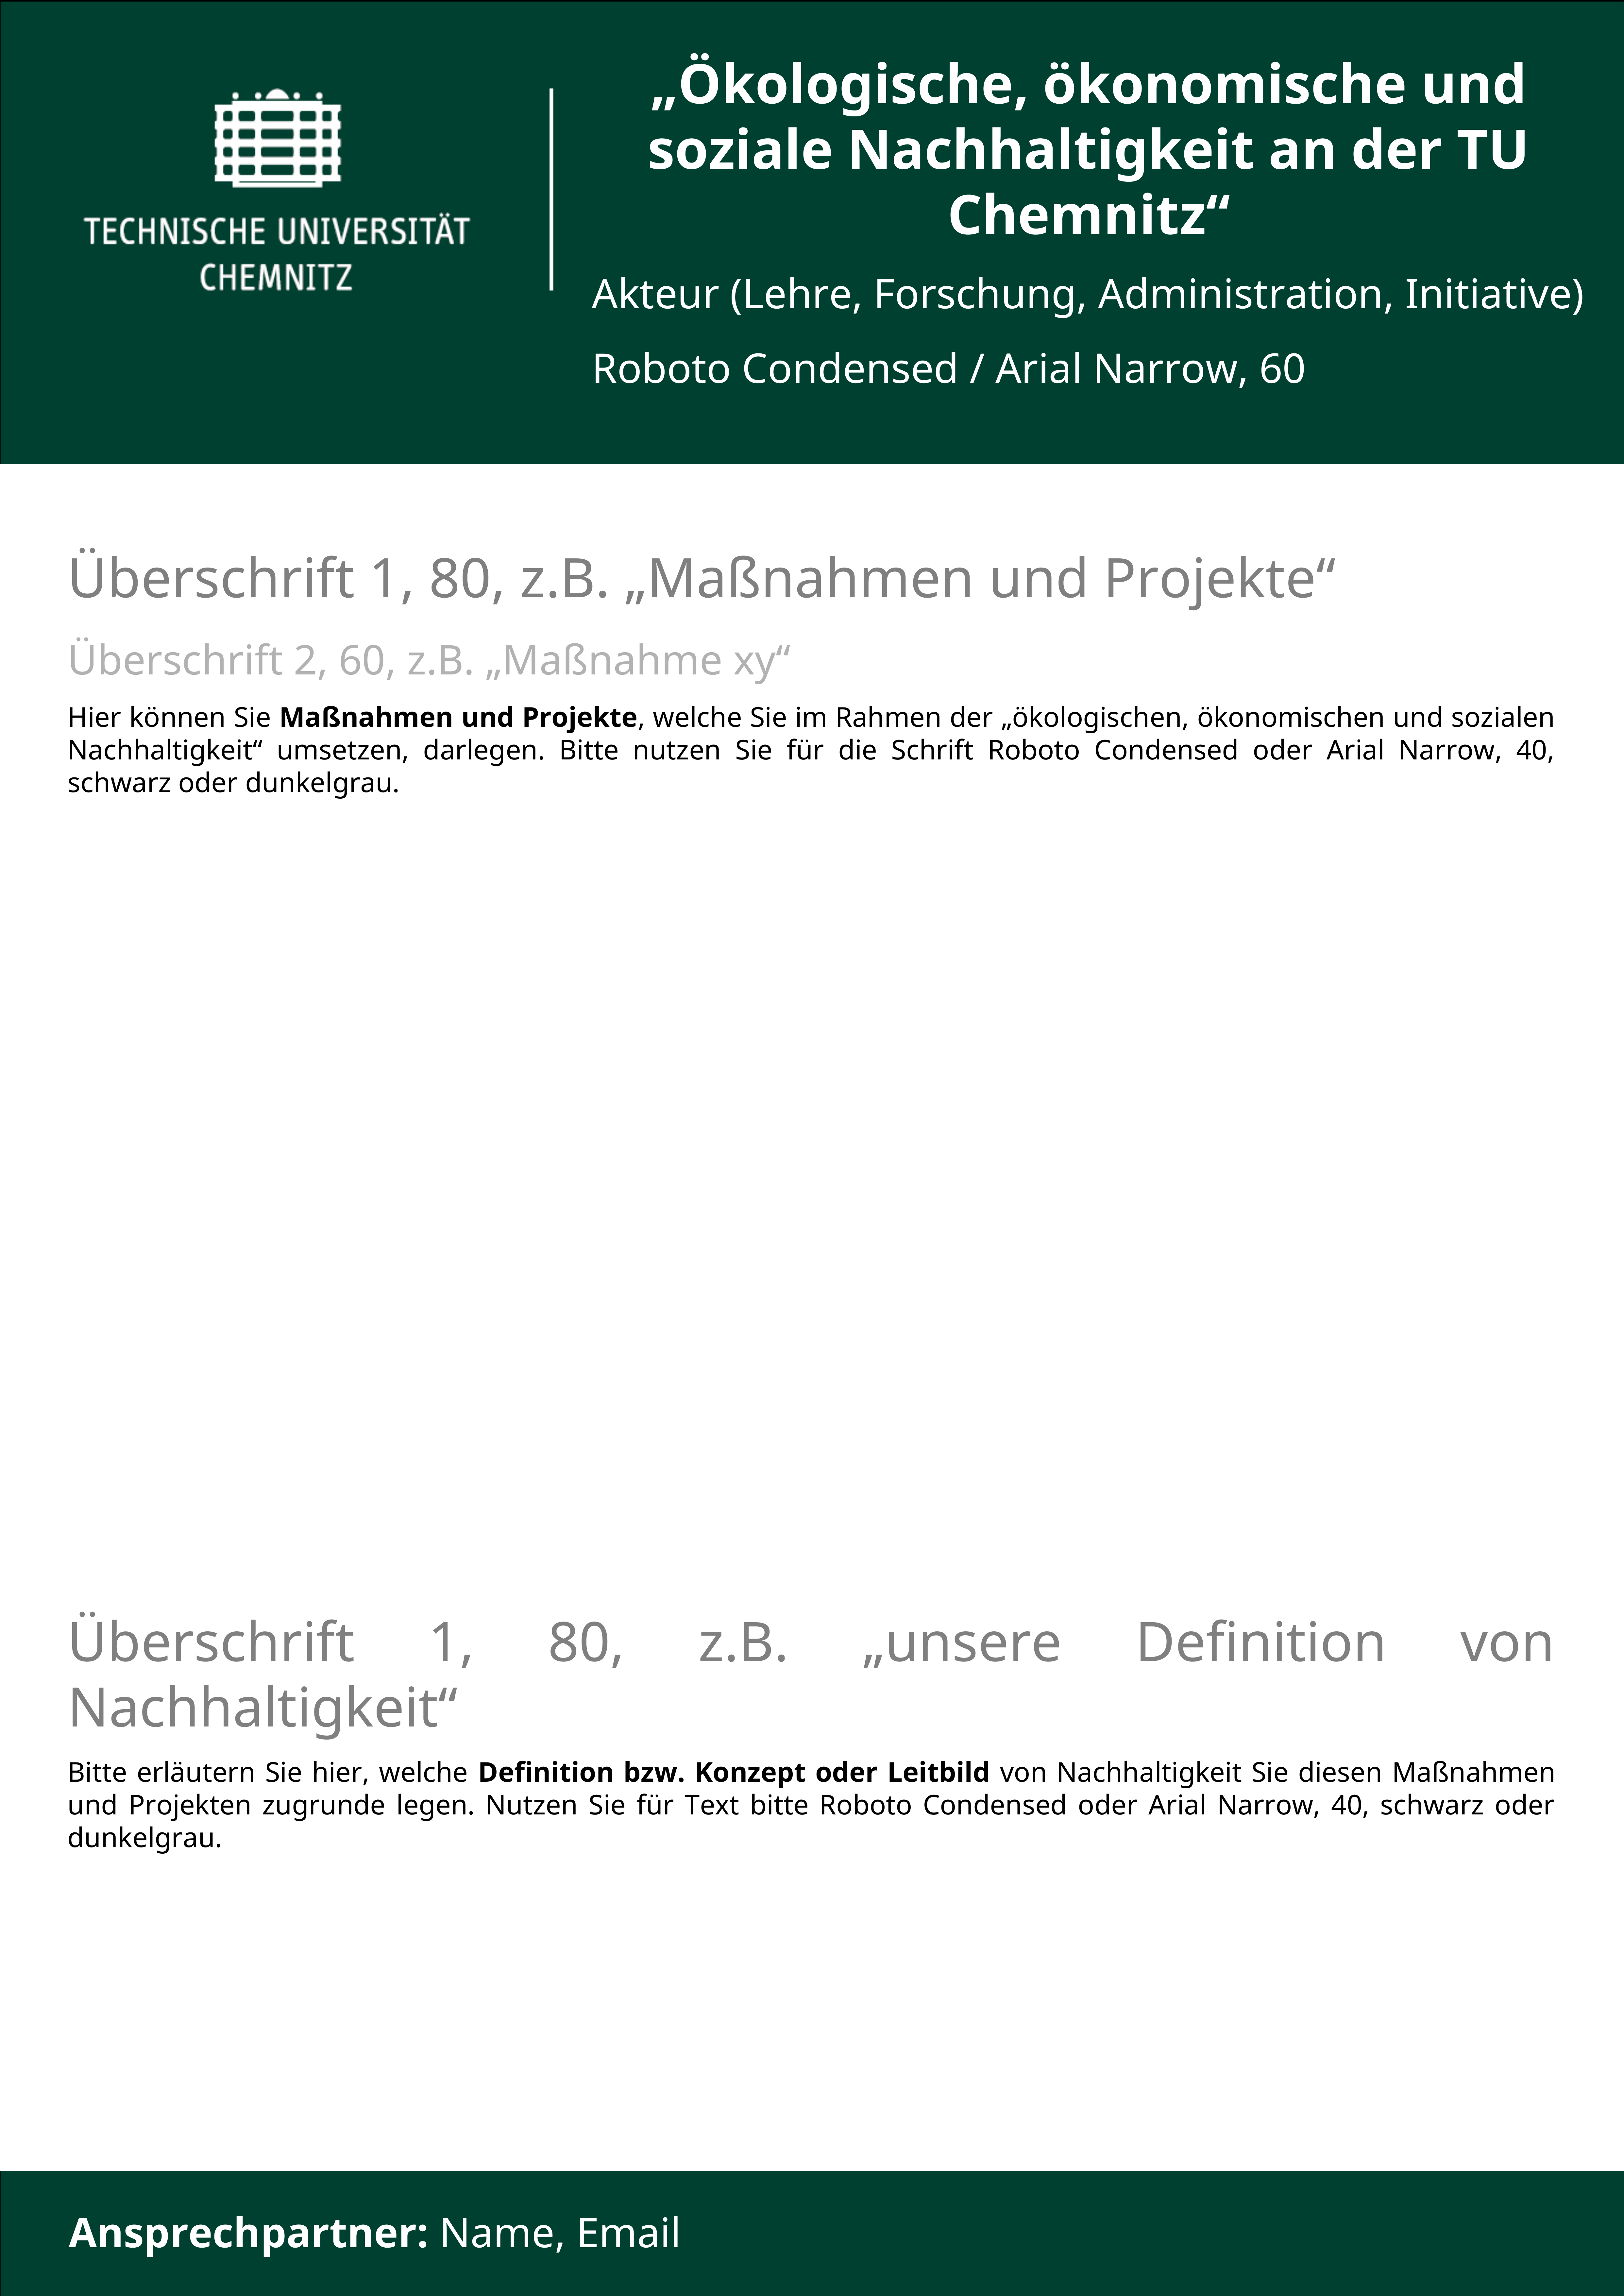

„Ökologische, ökonomische und soziale Nachhaltigkeit an der TU Chemnitz“
Akteur (Lehre, Forschung, Administration, Initiative)
Roboto Condensed / Arial Narrow, 60
Überschrift 1, 80, z.B. „Maßnahmen und Projekte“
Überschrift 2, 60, z.B. „Maßnahme xy“
Hier können Sie Maßnahmen und Projekte, welche Sie im Rahmen der „ökologischen, ökonomischen und sozialen Nachhaltigkeit“ umsetzen, darlegen. Bitte nutzen Sie für die Schrift Roboto Condensed oder Arial Narrow, 40, schwarz oder dunkelgrau.
Überschrift 1, 80, z.B. „unsere Definition von Nachhaltigkeit“
Bitte erläutern Sie hier, welche Definition bzw. Konzept oder Leitbild von Nachhaltigkeit Sie diesen Maßnahmen und Projekten zugrunde legen. Nutzen Sie für Text bitte Roboto Condensed oder Arial Narrow, 40, schwarz oder dunkelgrau.
Ansprechpartner: Name, Email